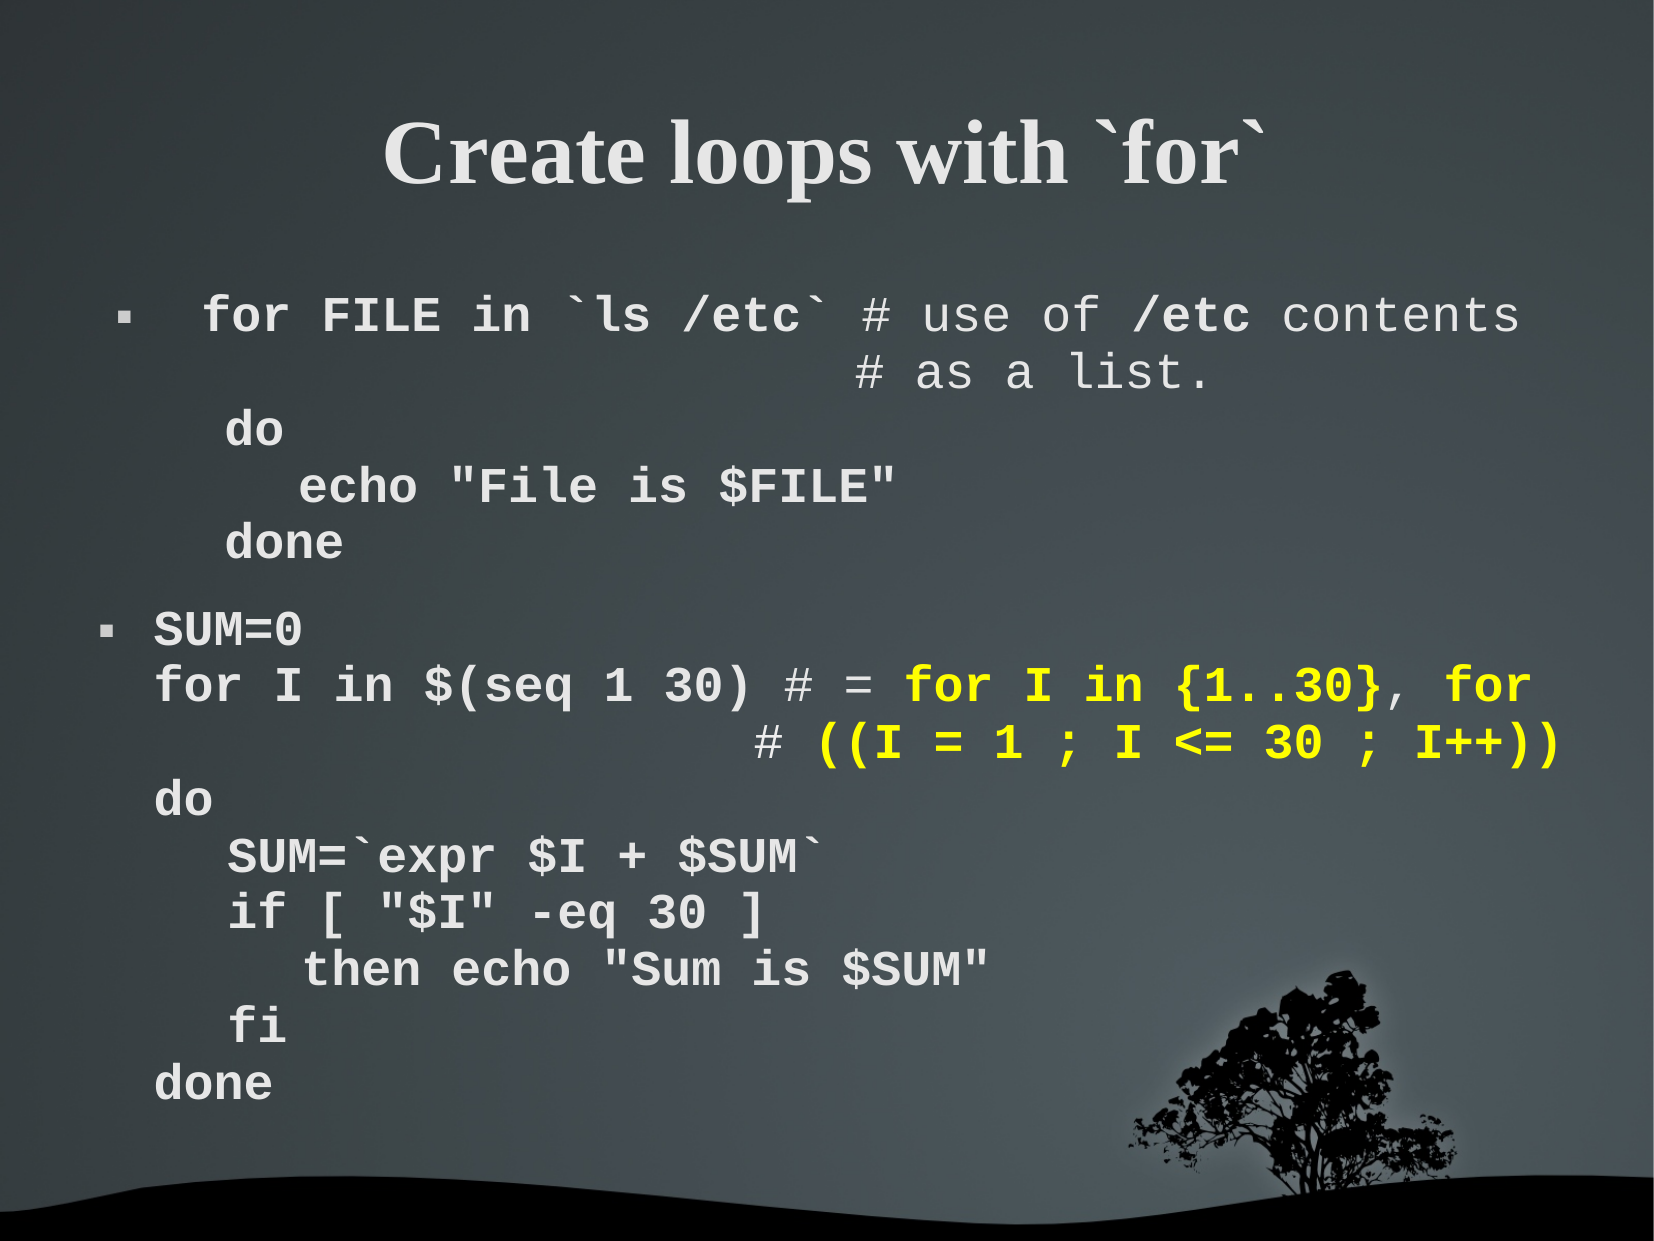

Create loops with `for`
# for FILE in `ls /etc` # use of /etc contents # as a list. do echo "File is $FILE" done
SUM=0
for I in $(seq 1 30) # = for I in {1..30}, for # ((I = 1 ; I <= 30 ; I++))
do
	SUM=`expr $I + $SUM`
	if [ "$I" -eq 30 ]
		then echo "Sum is $SUM"
	fi
done